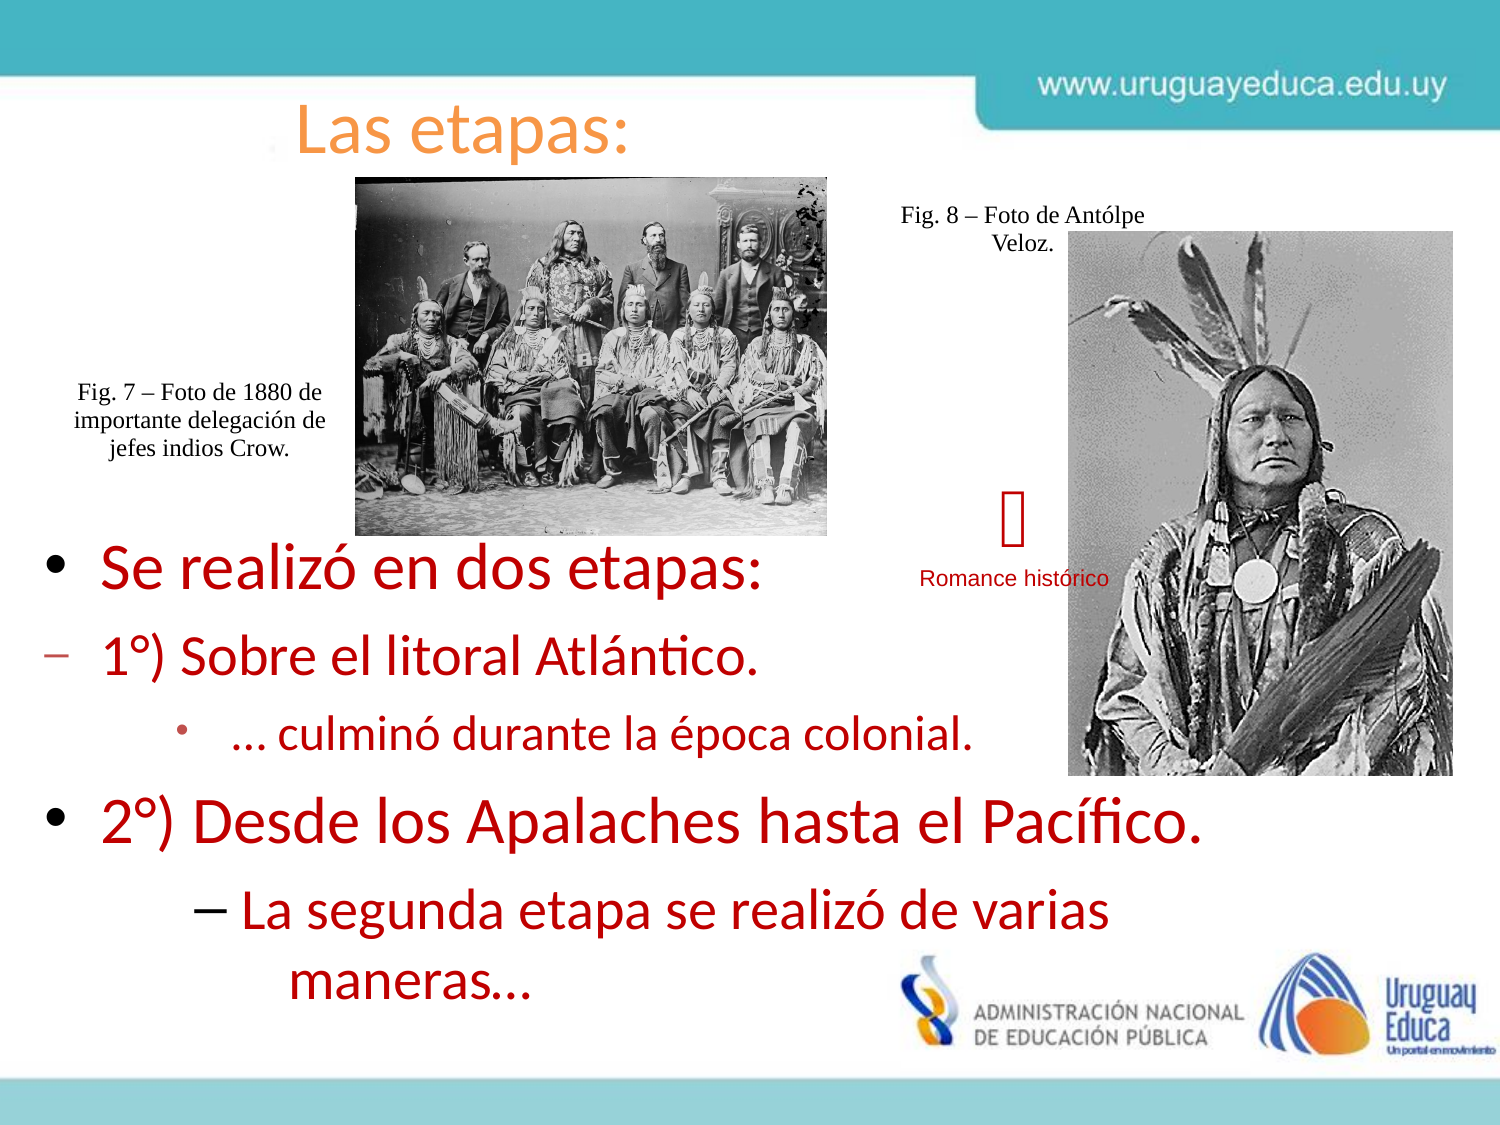

# Las etapas:
Fig. 8 – Foto de Antólpe Veloz.
Fig. 7 – Foto de 1880 de importante delegación de jefes indios Crow.

Romance histórico
Se realizó en dos etapas:
1°) Sobre el litoral Atlántico.
… culminó durante la época colonial.
2°) Desde los Apalaches hasta el Pacífico.
La segunda etapa se realizó de varias maneras…